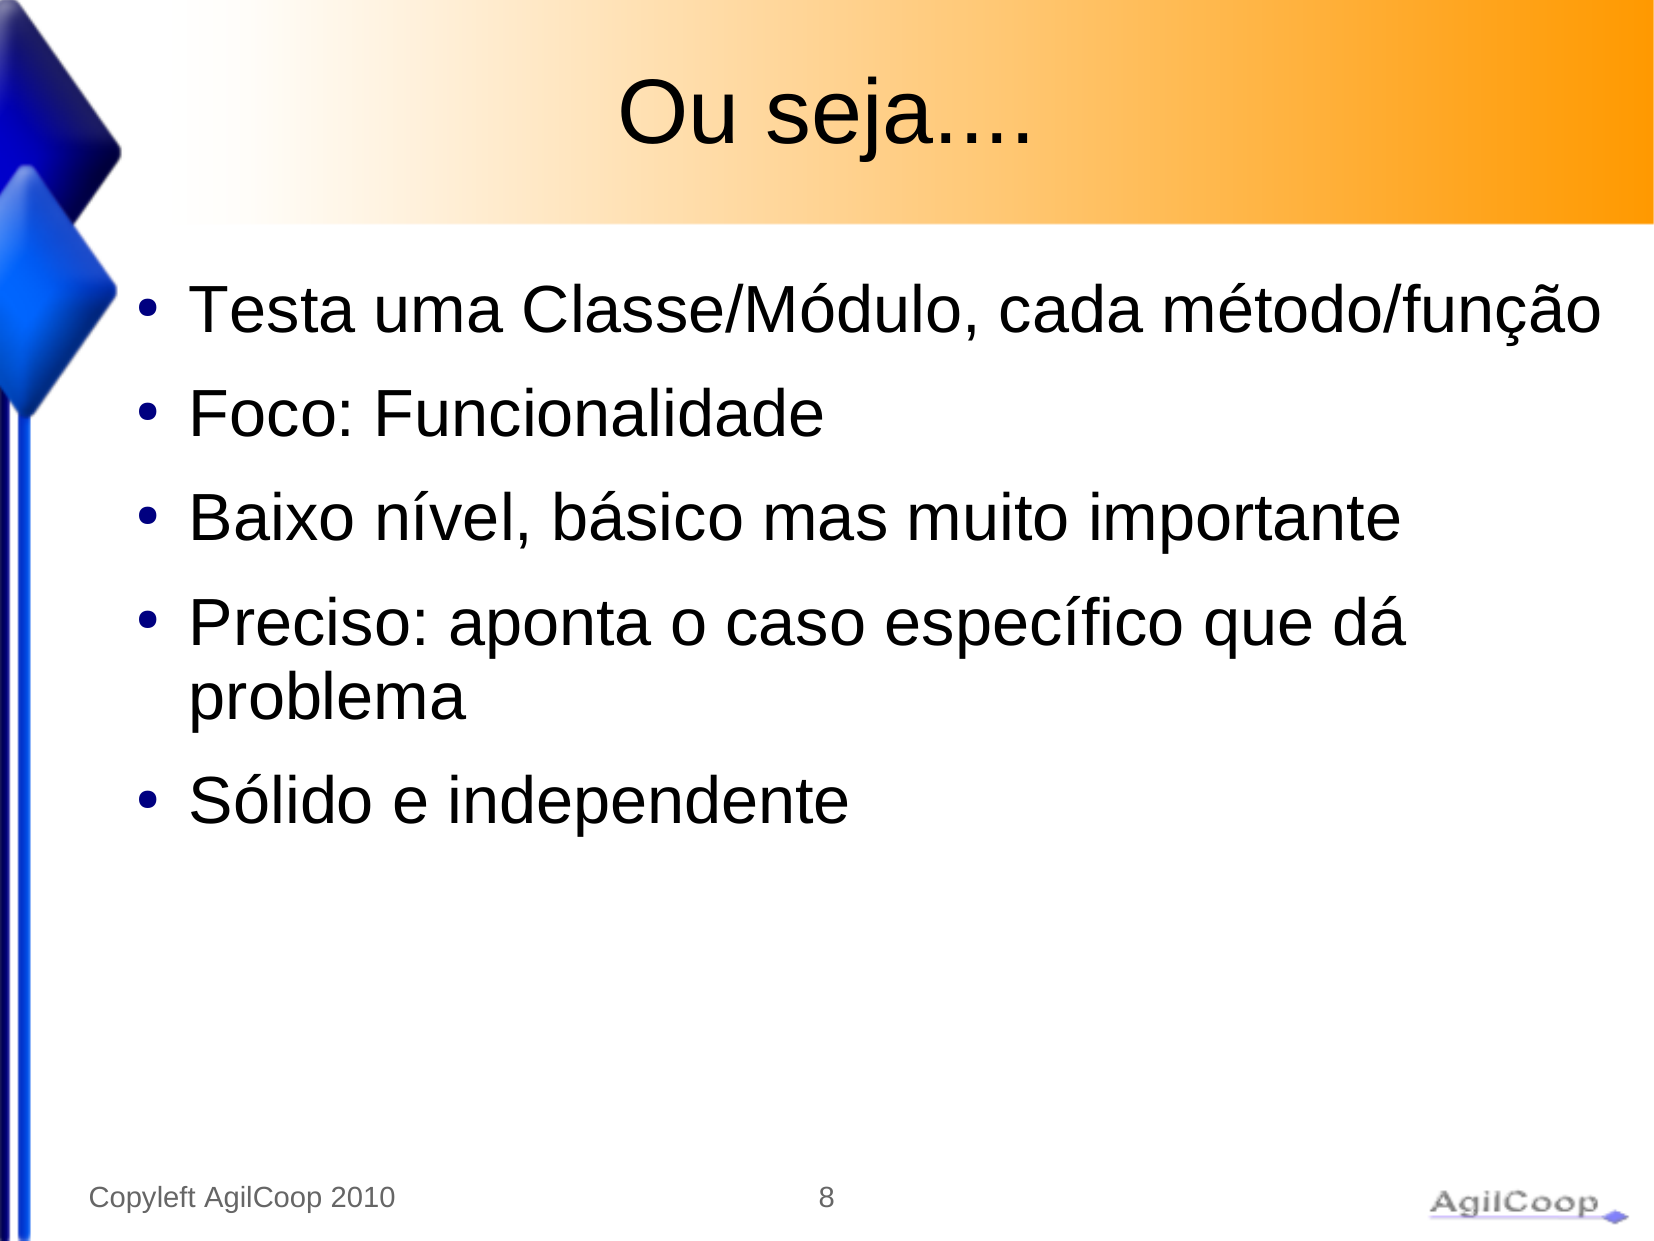

# Ou seja....
Testa uma Classe/Módulo, cada método/função
Foco: Funcionalidade
Baixo nível, básico mas muito importante
Preciso: aponta o caso específico que dá problema
Sólido e independente
8
Copyleft AgilCoop 2010